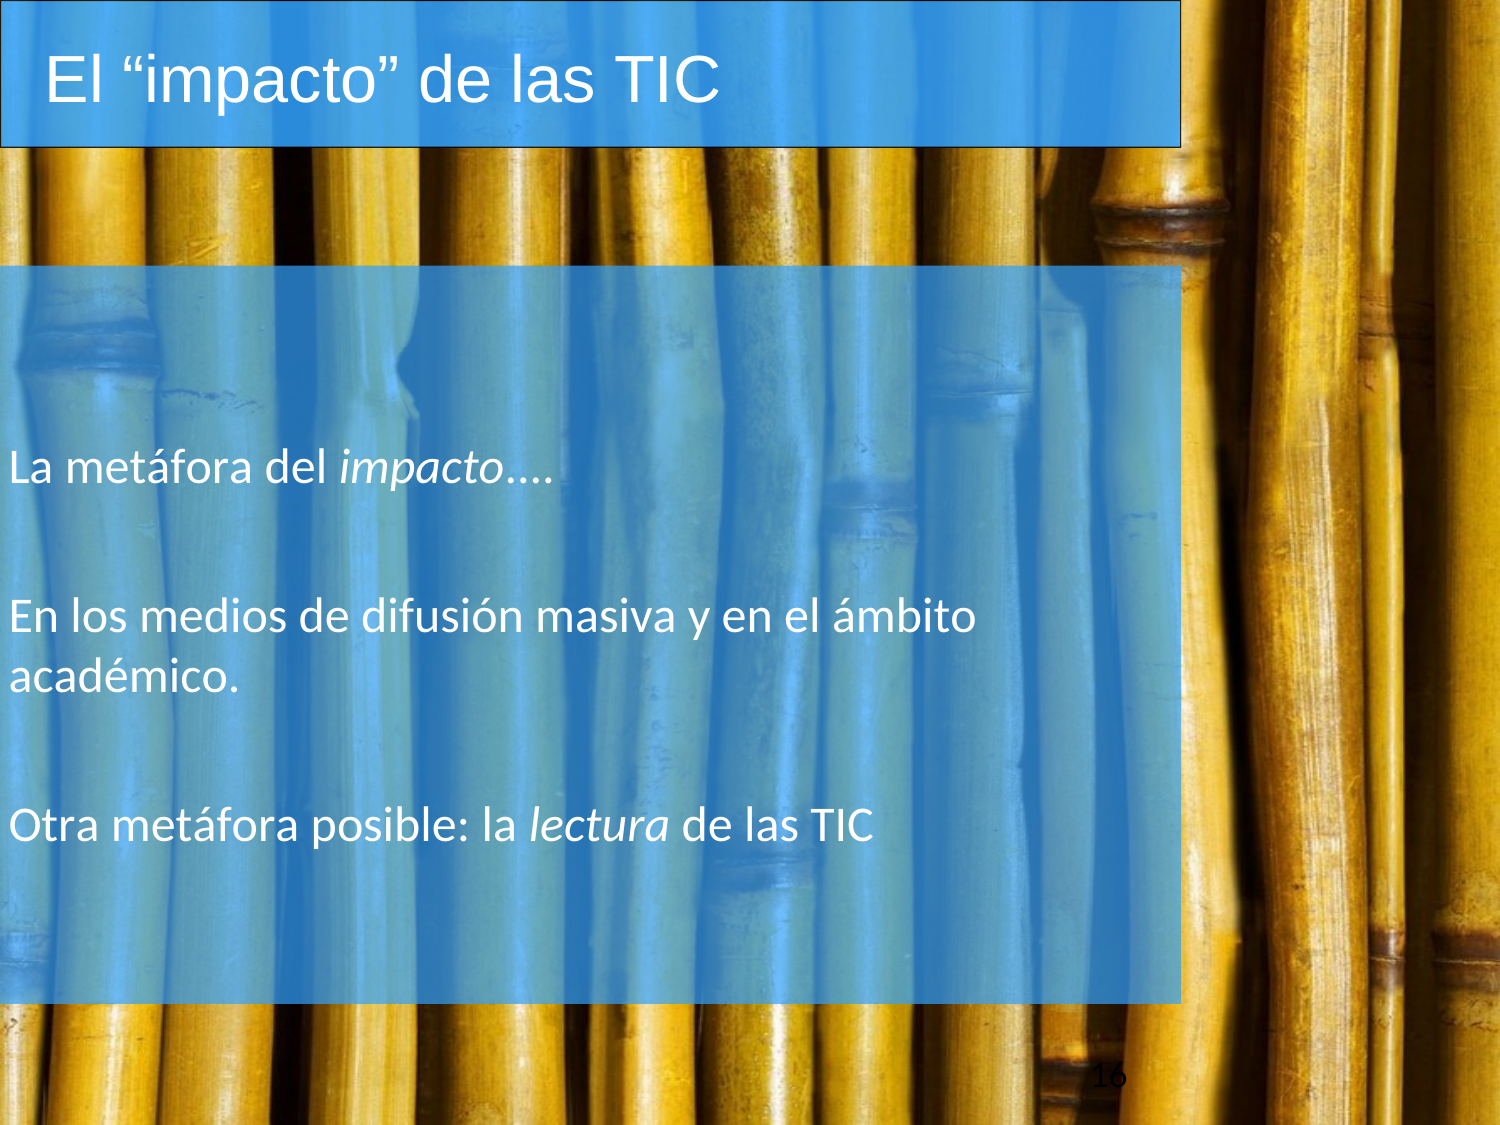

# El “impacto” de las TIC
La metáfora del impacto....
En los medios de difusión masiva y en el ámbito académico.
Otra metáfora posible: la lectura de las TIC
16